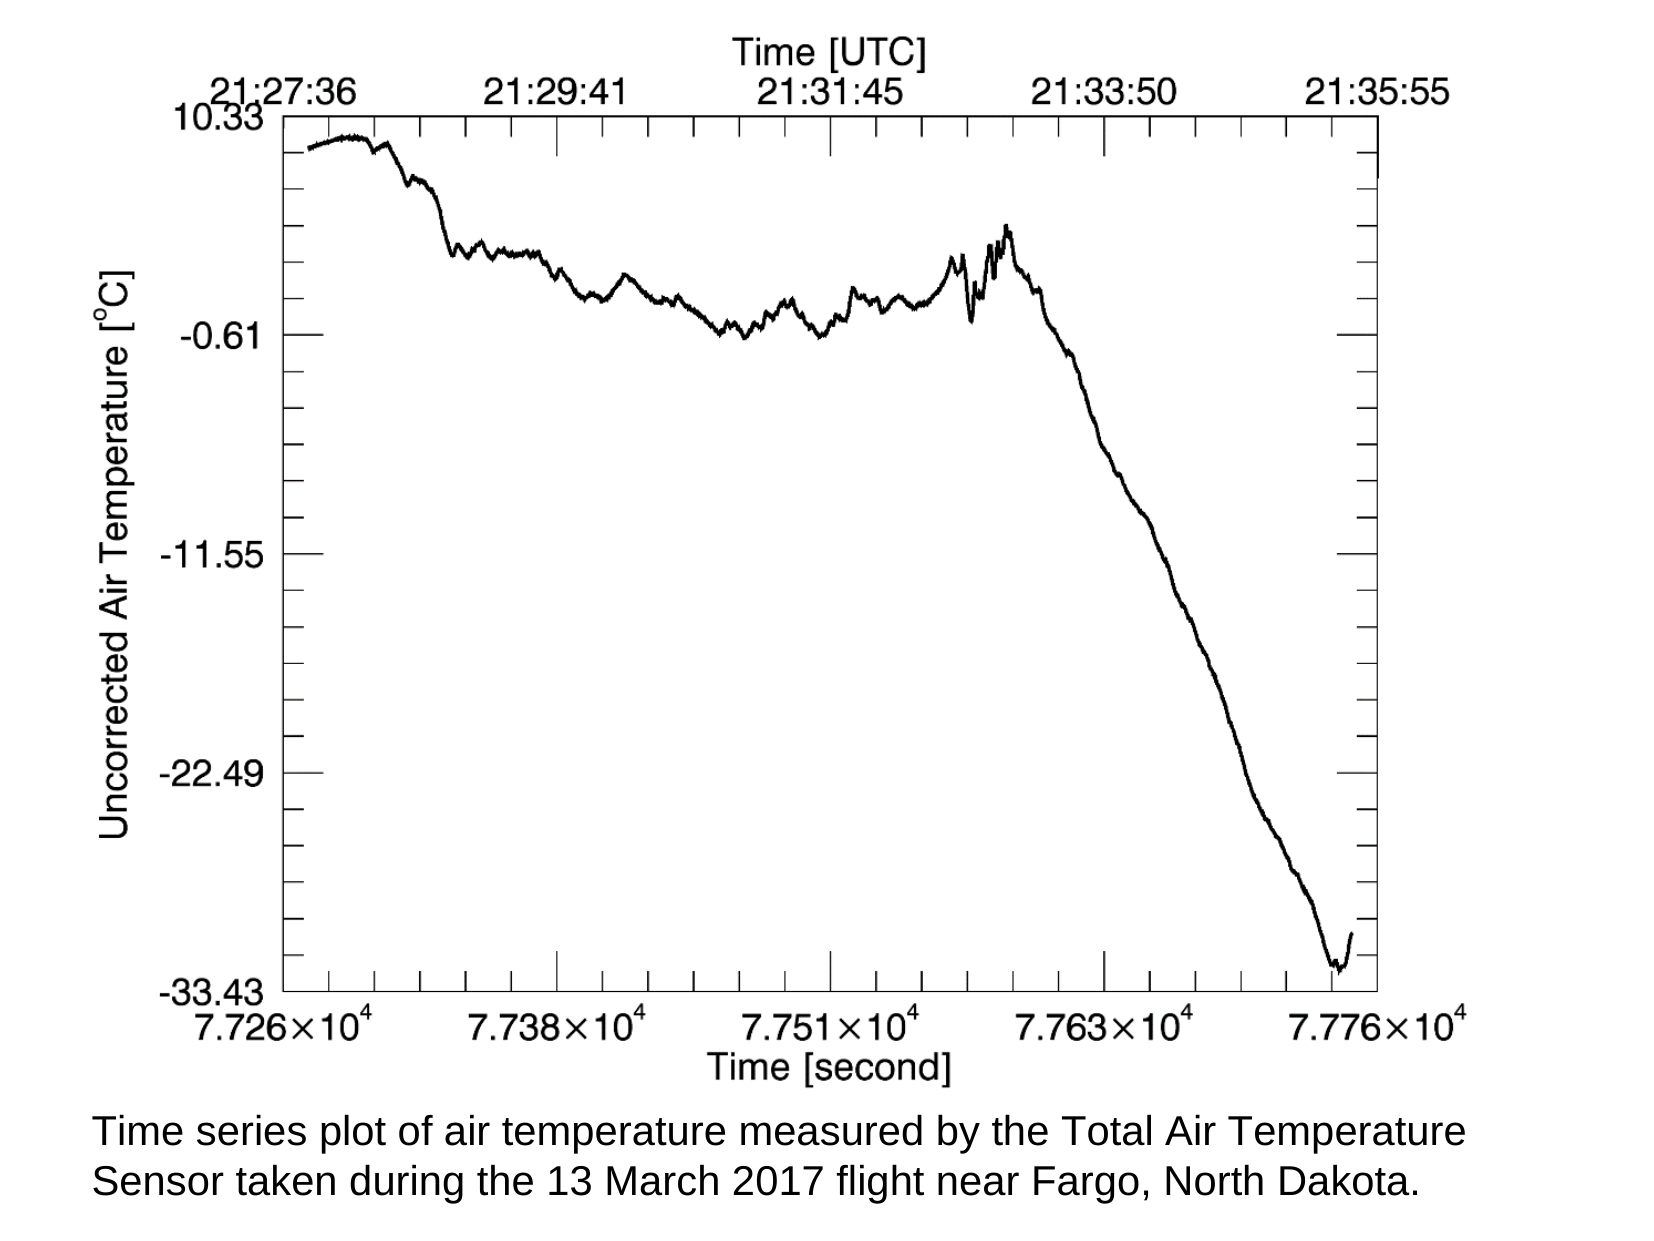

Time series plot of air temperature measured by the Total Air Temperature Sensor taken during the 13 March 2017 flight near Fargo, North Dakota.